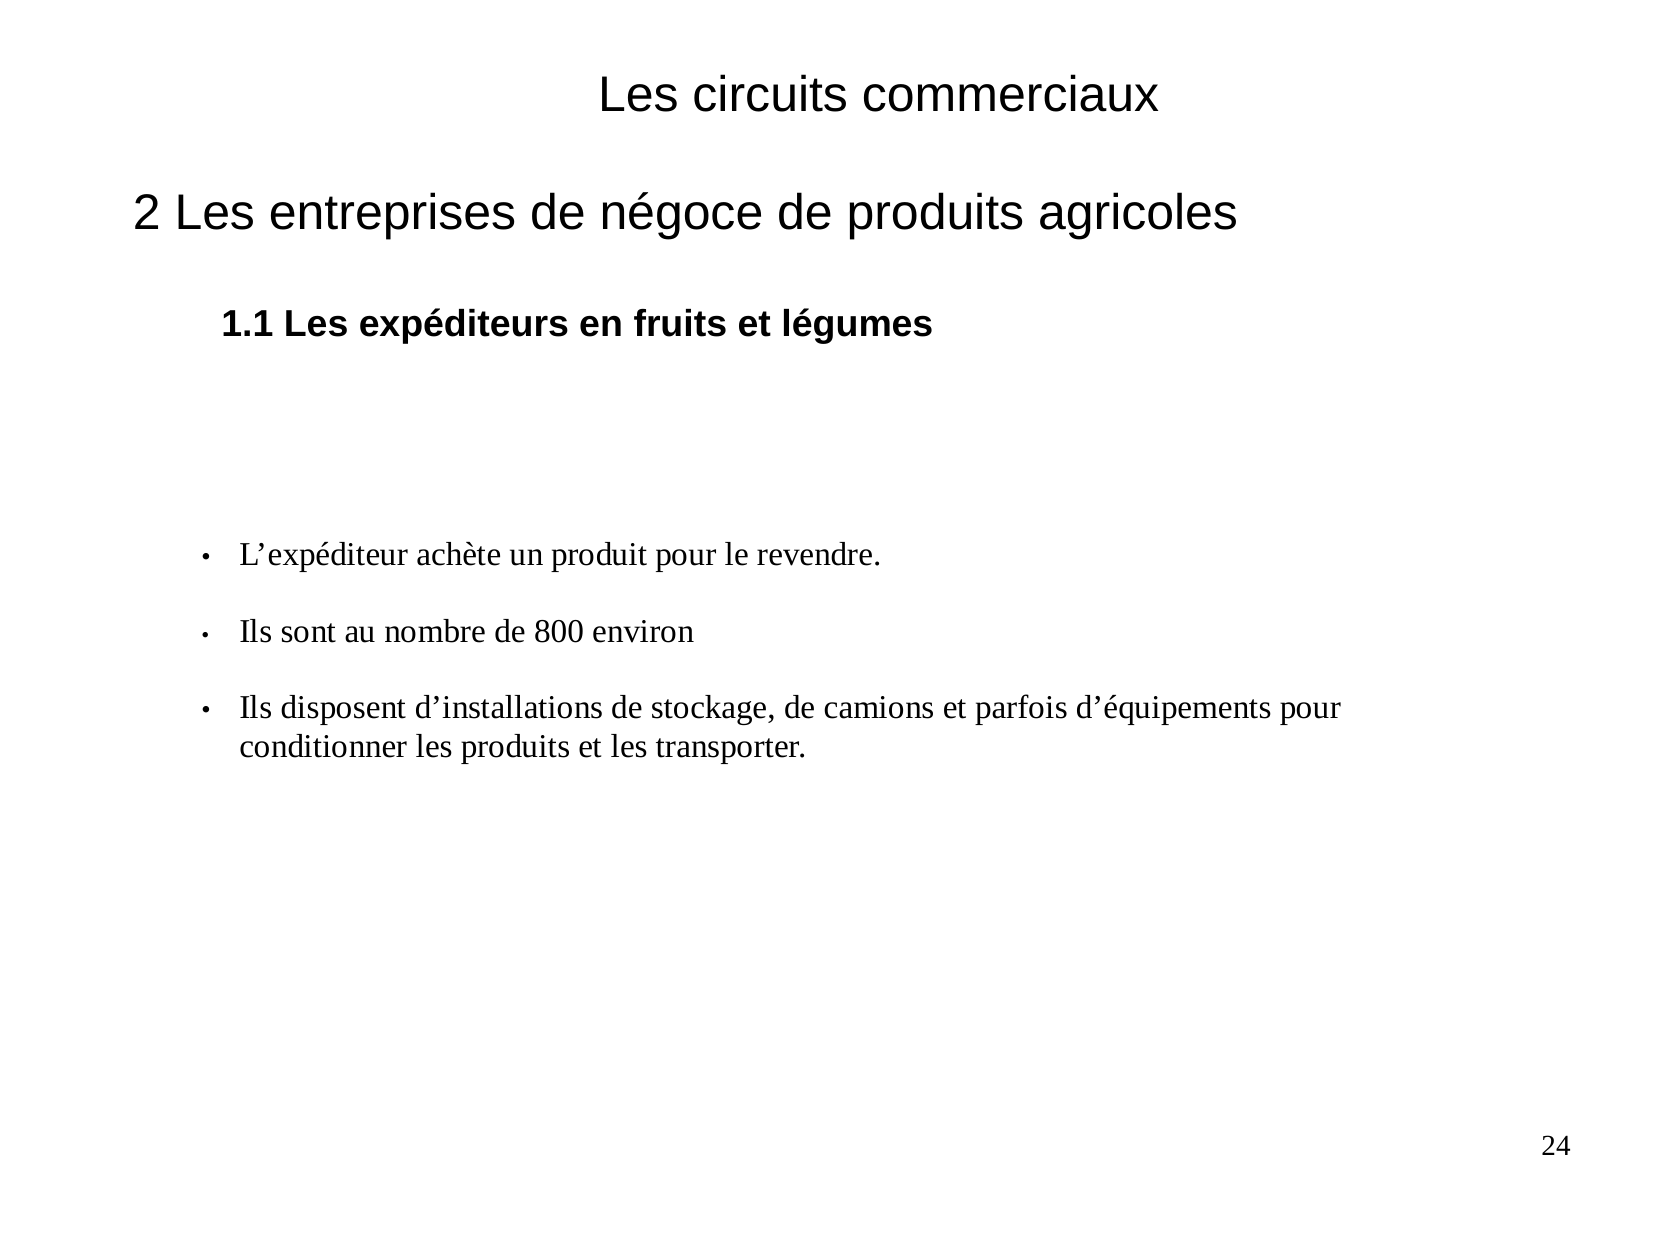

Les circuits commerciaux
2 Les entreprises de négoce de produits agricoles
1.1 Les expéditeurs en fruits et légumes
24